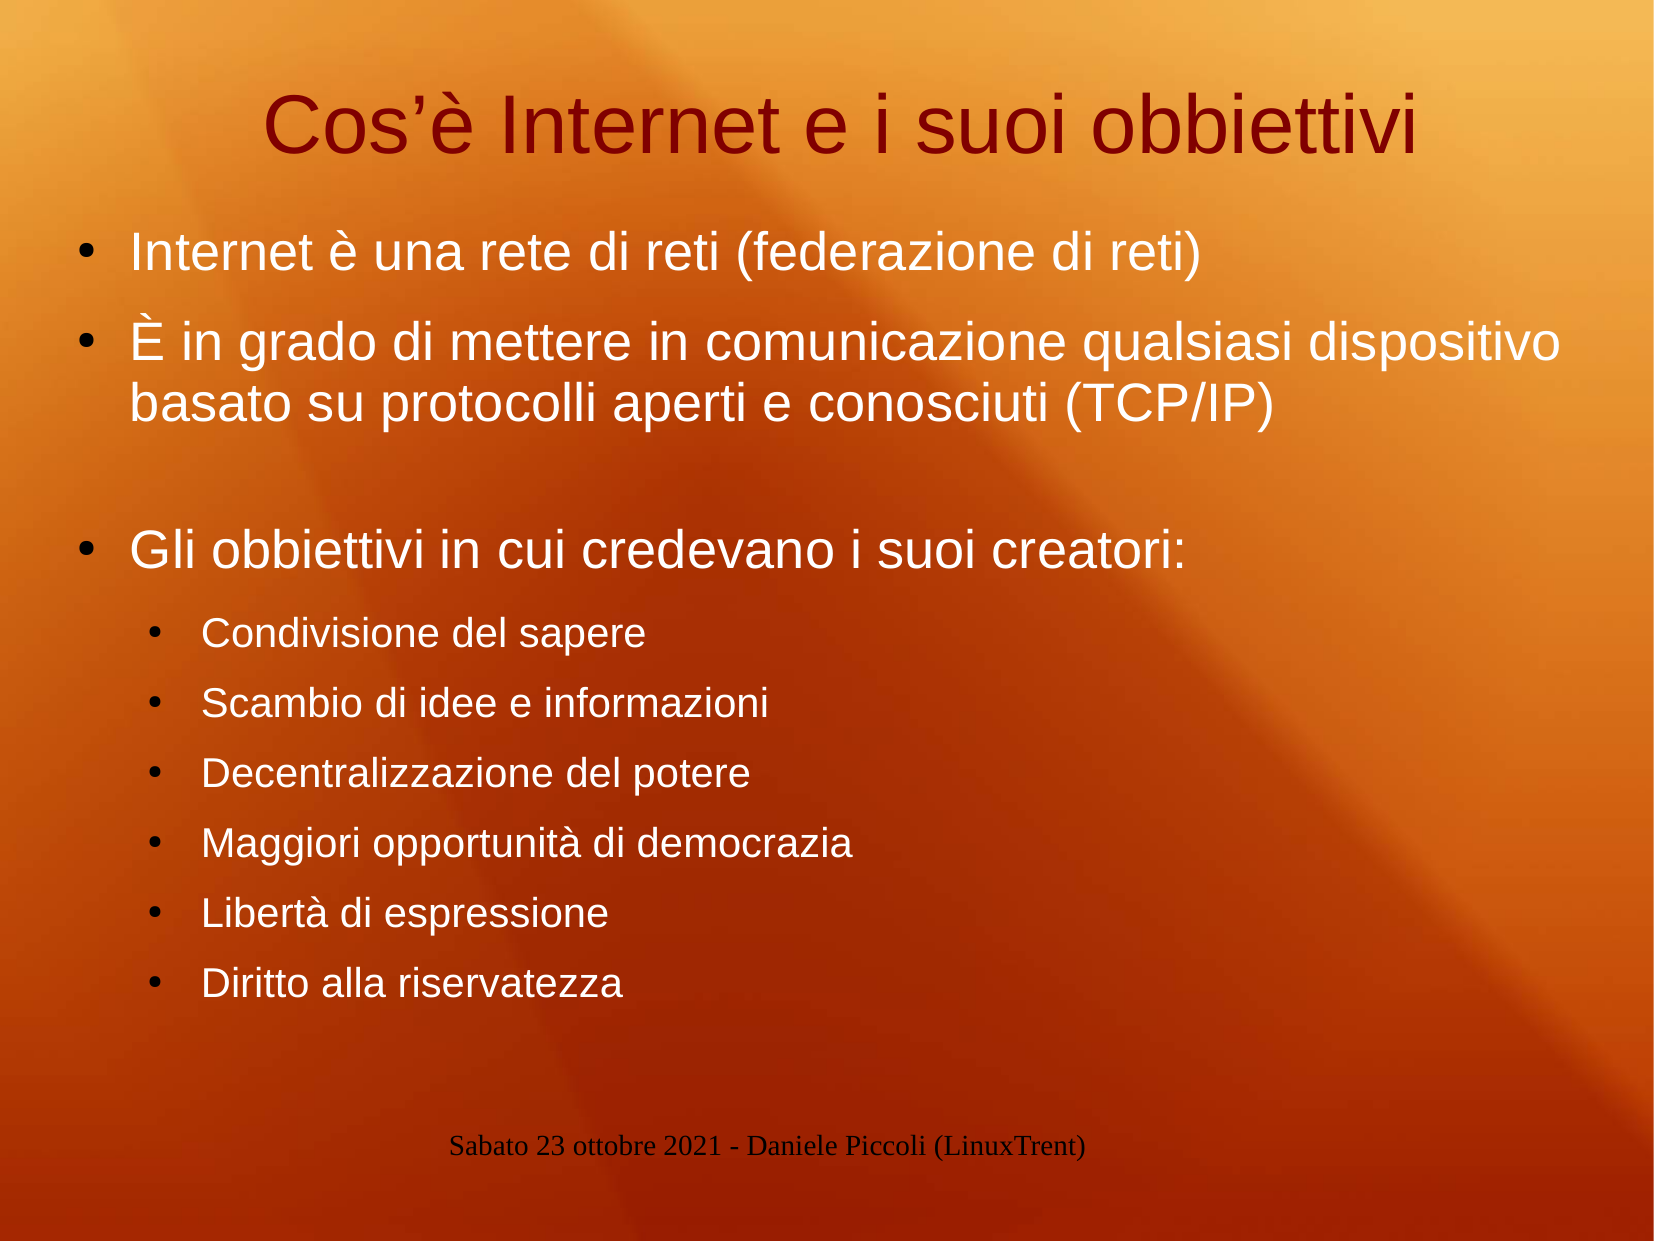

# Cos’è Internet e i suoi obbiettivi
Internet è una rete di reti (federazione di reti)
È in grado di mettere in comunicazione qualsiasi dispositivo basato su protocolli aperti e conosciuti (TCP/IP)
Gli obbiettivi in cui credevano i suoi creatori:
Condivisione del sapere
Scambio di idee e informazioni
Decentralizzazione del potere
Maggiori opportunità di democrazia
Libertà di espressione
Diritto alla riservatezza
Sabato 23 ottobre 2021 - Daniele Piccoli (LinuxTrent)